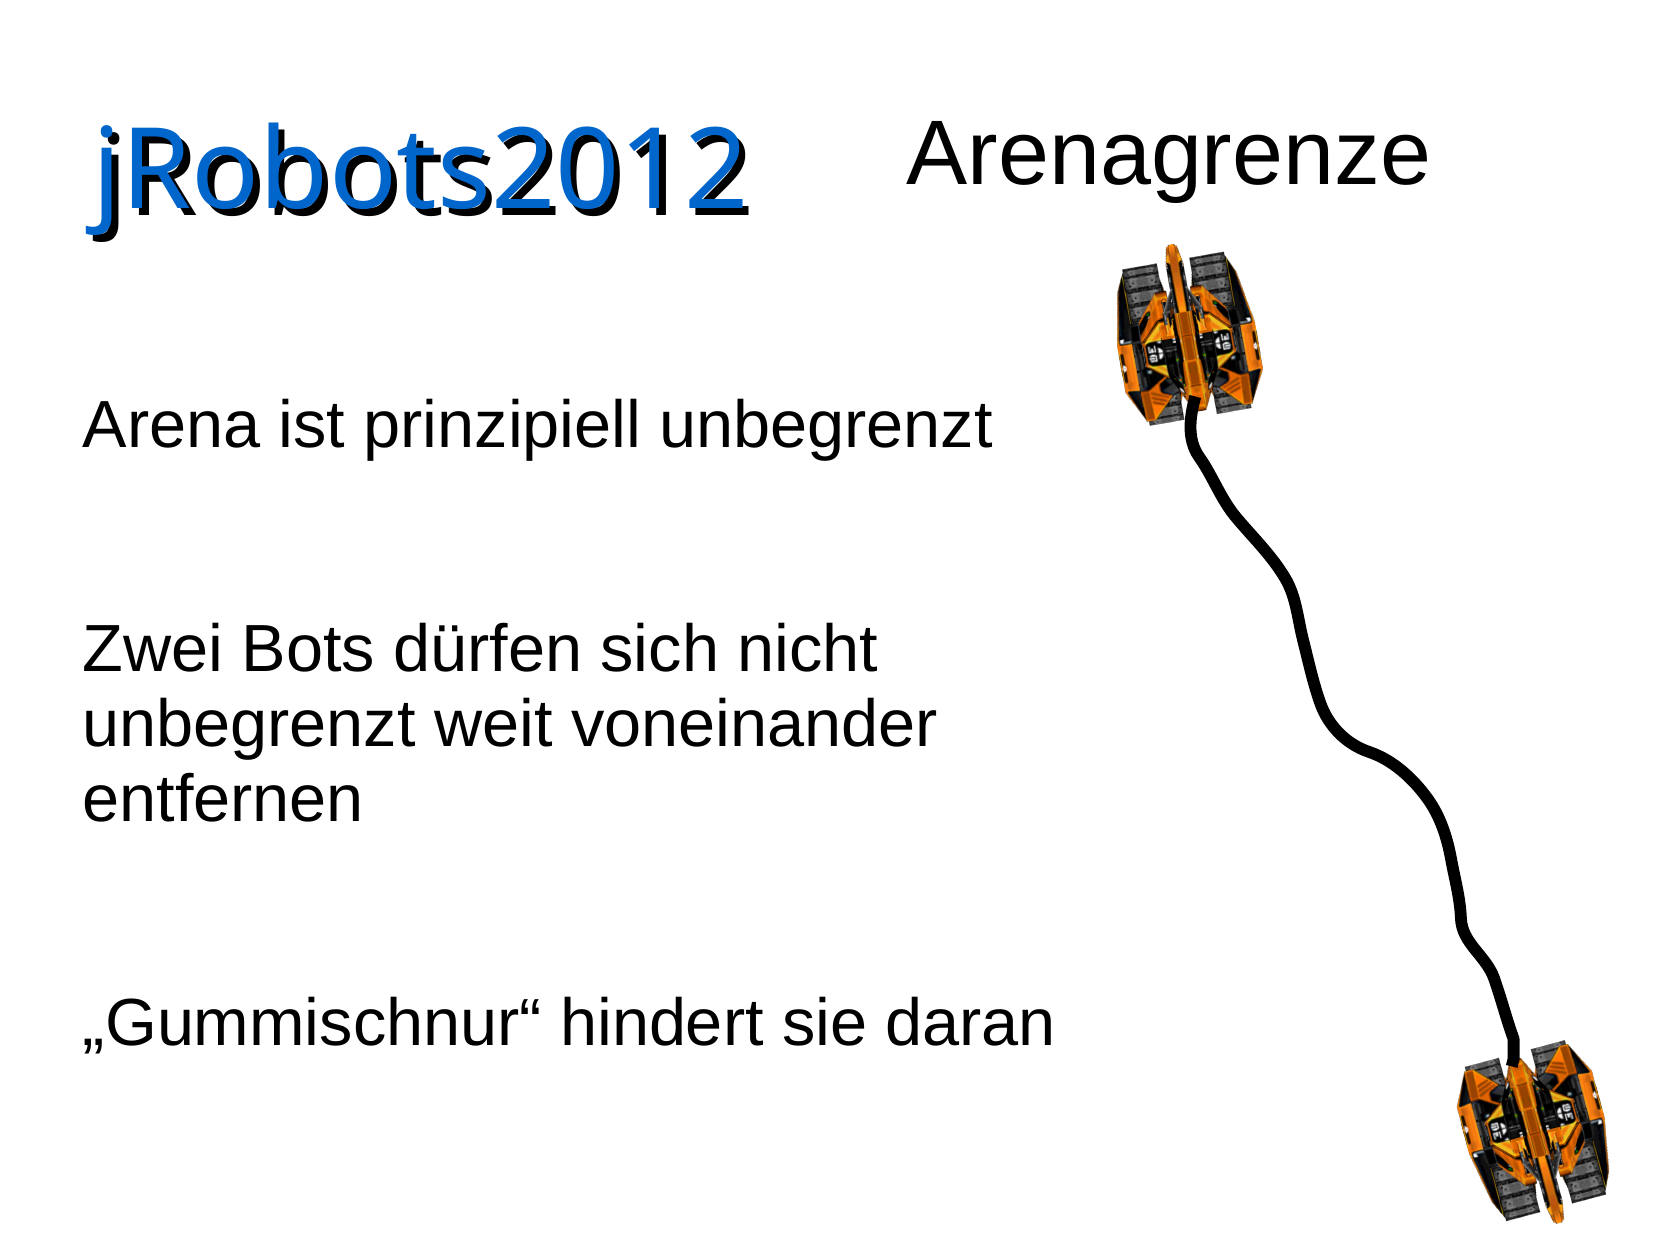

# Arenagrenze
Arena ist prinzipiell unbegrenzt
Zwei Bots dürfen sich nicht
unbegrenzt weit voneinander
entfernen
„Gummischnur“ hindert sie daran